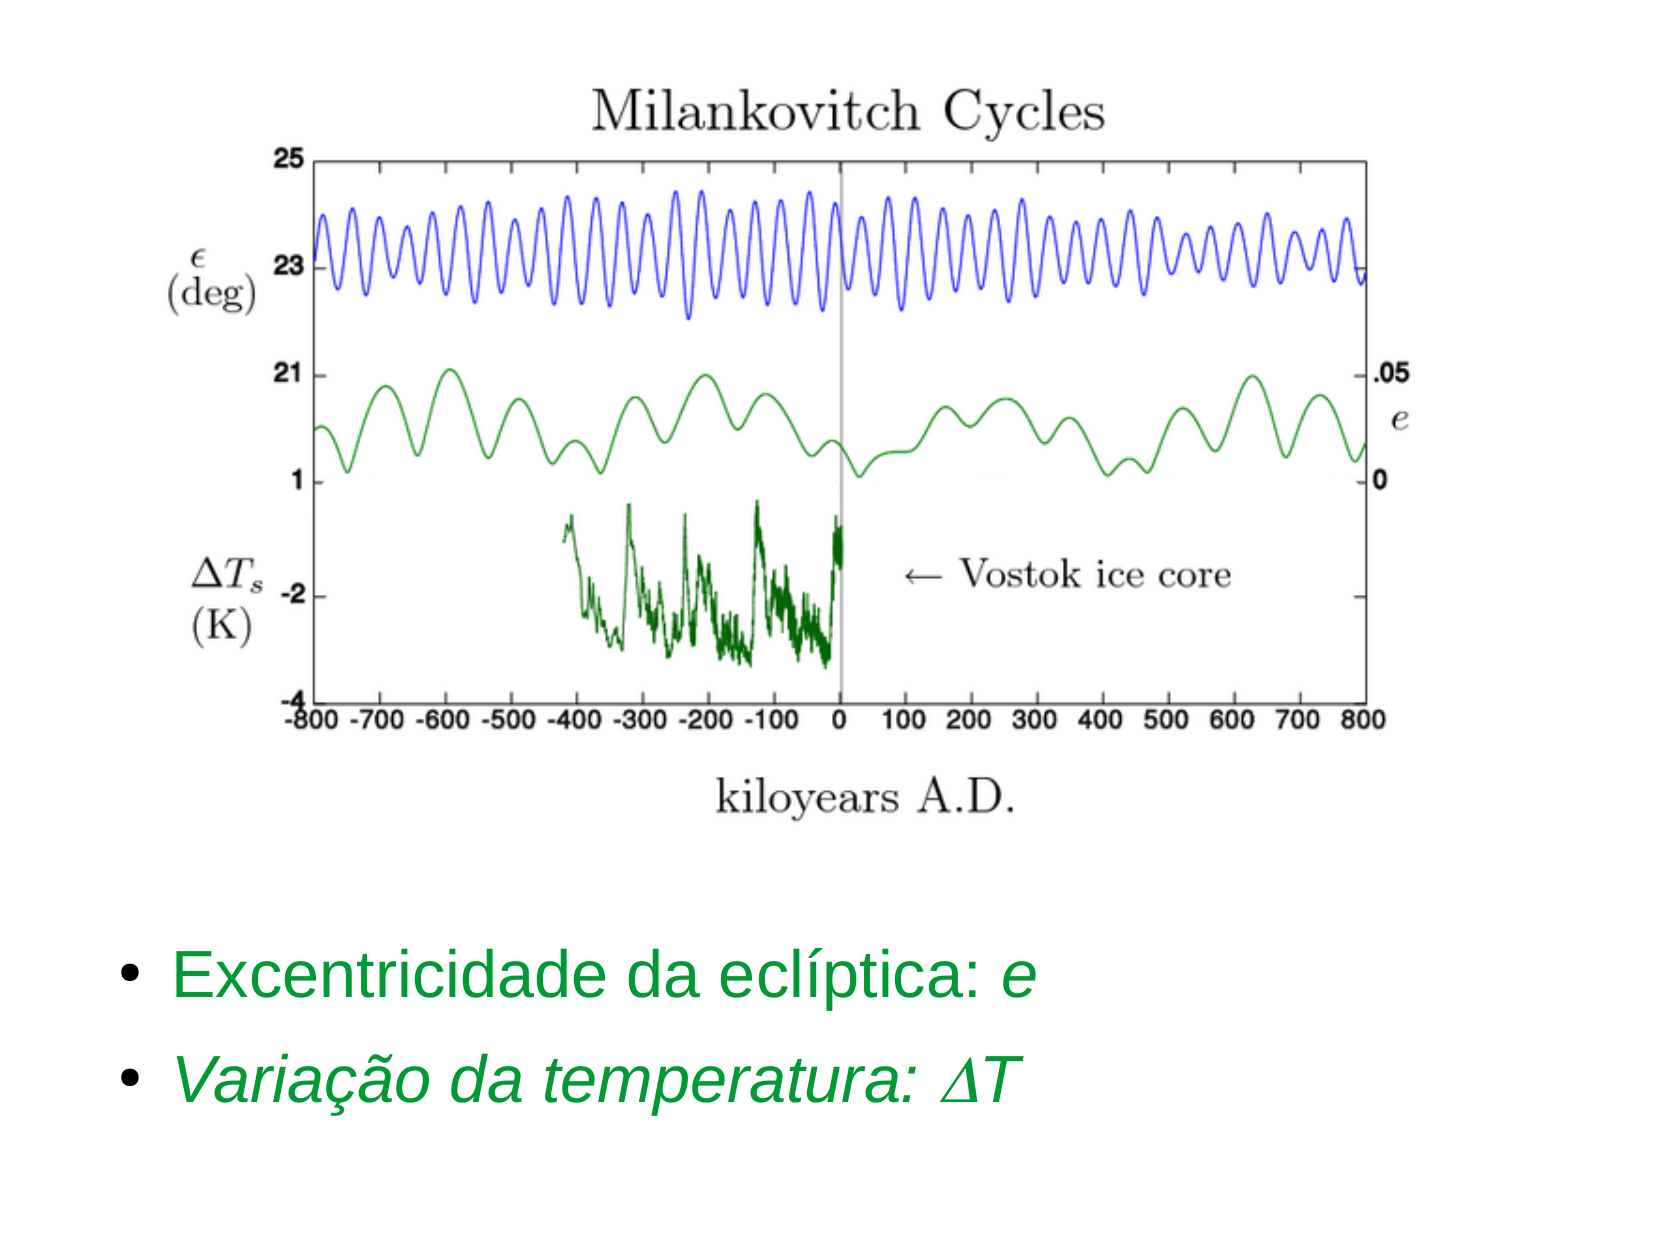

#
Excentricidade da eclíptica: e
Variação da temperatura: DT